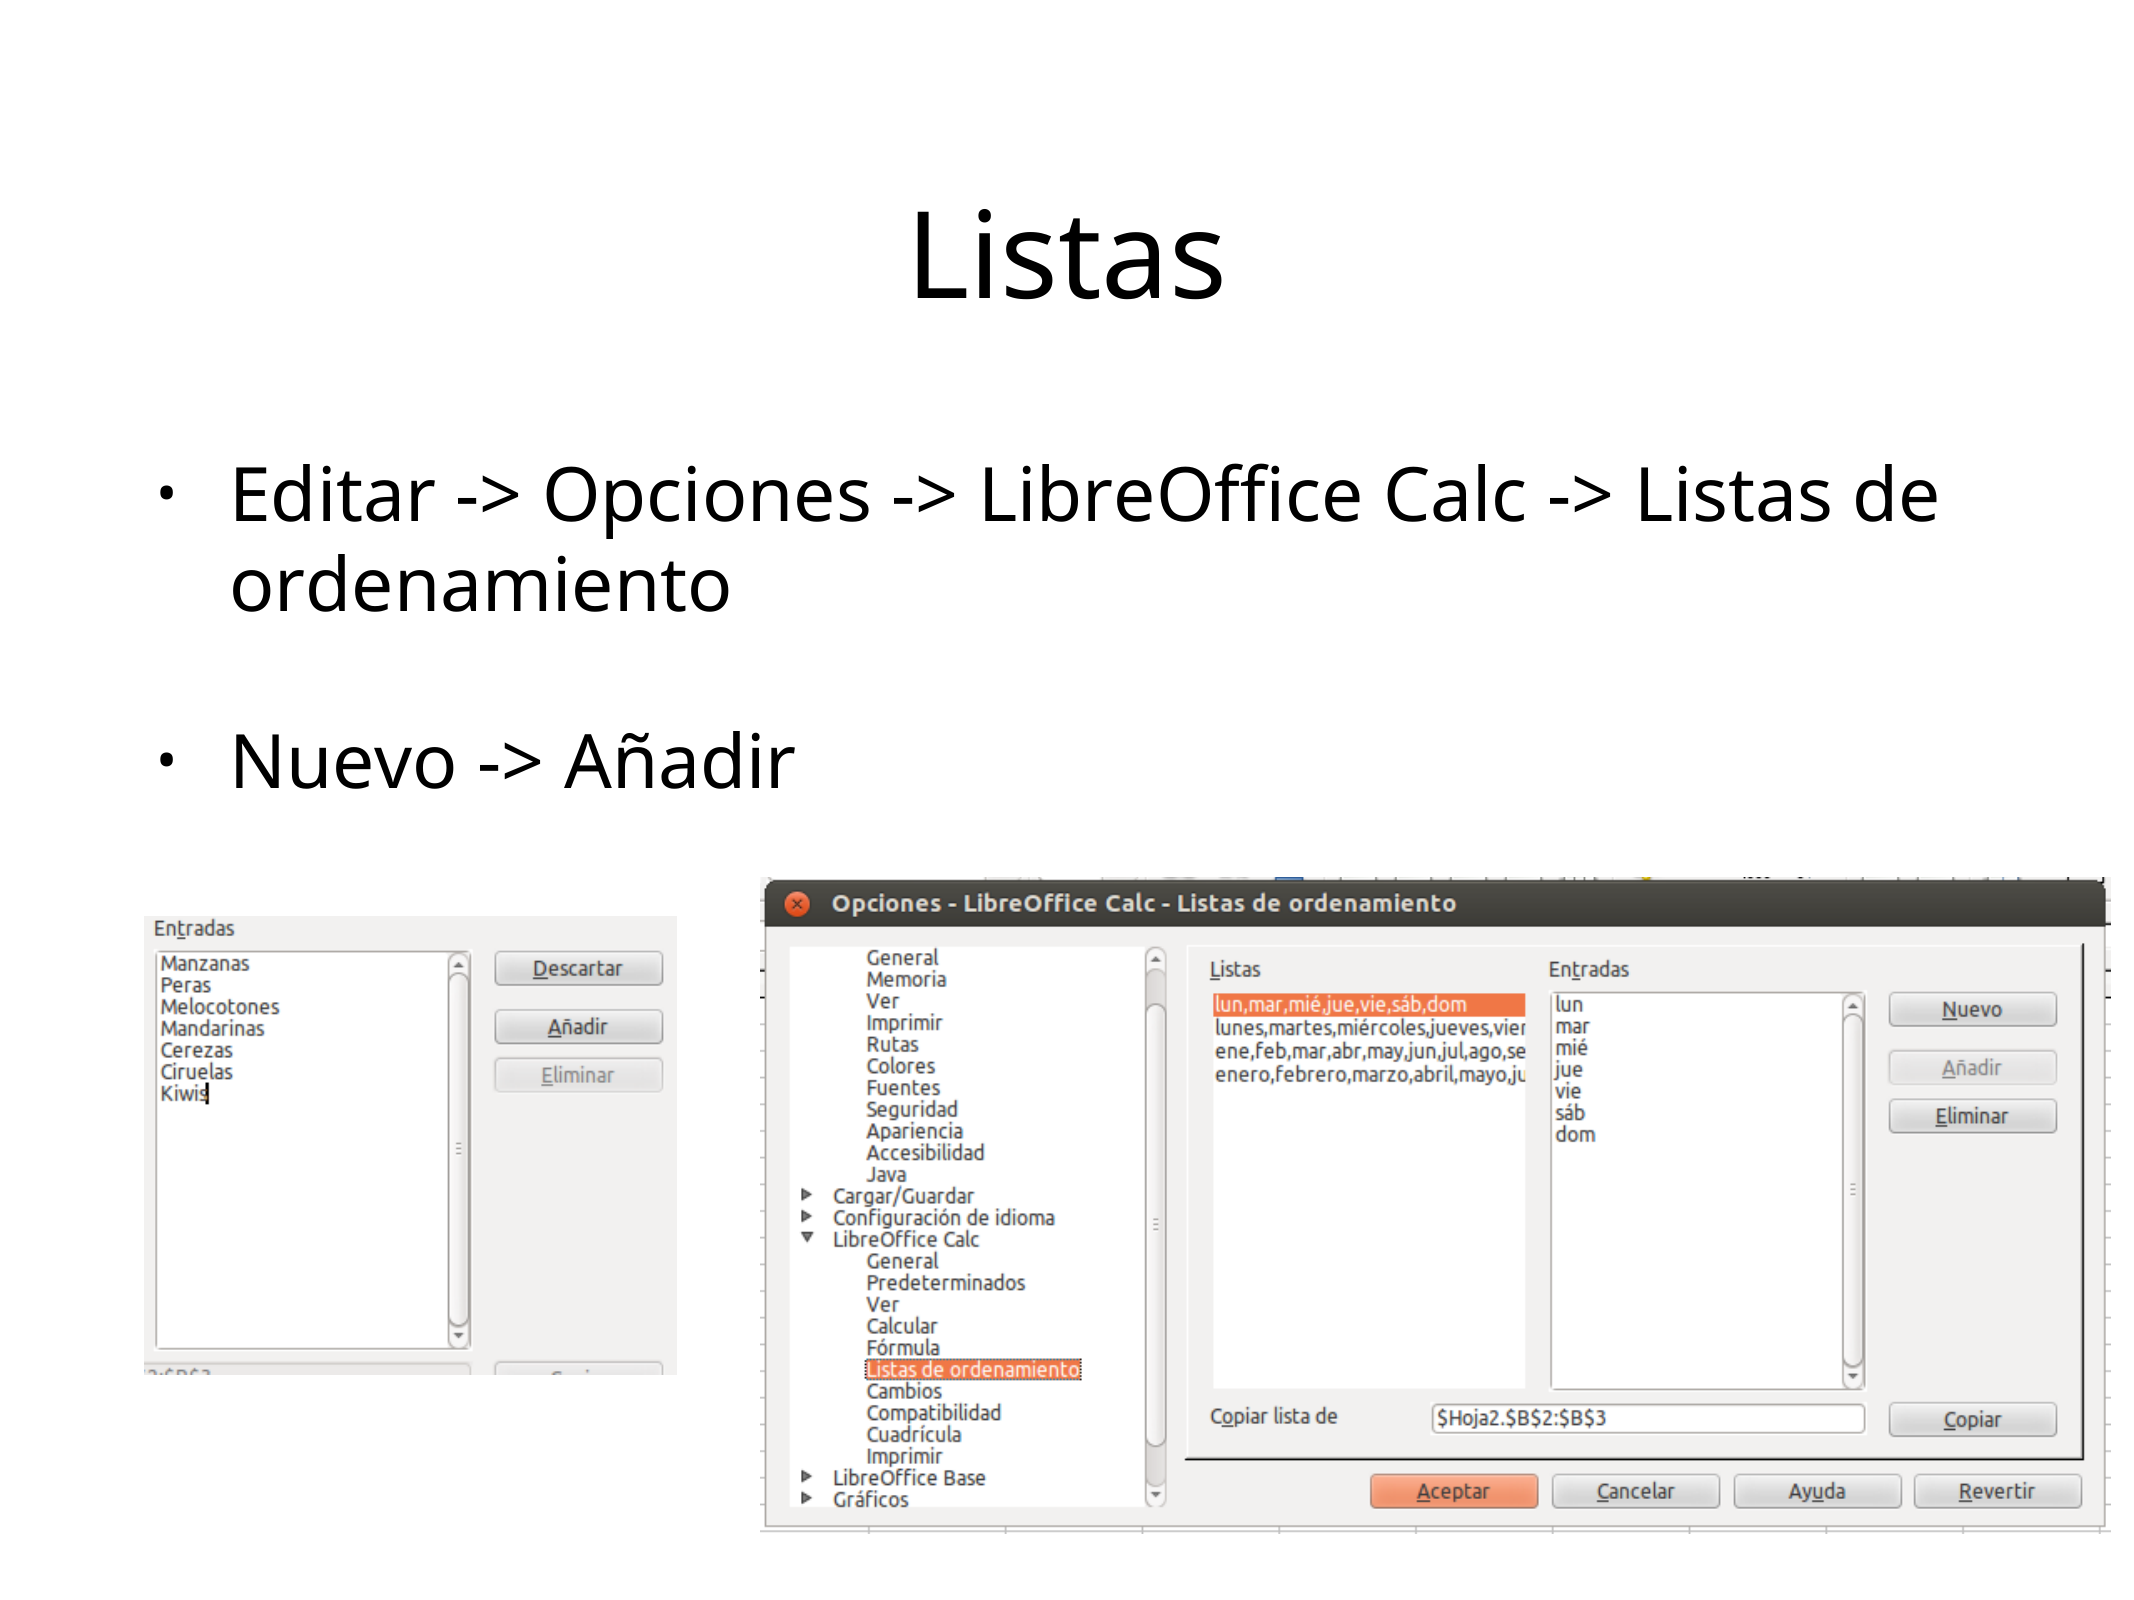

# Listas
Editar -> Opciones -> LibreOffice Calc -> Listas de ordenamiento
Nuevo -> Añadir